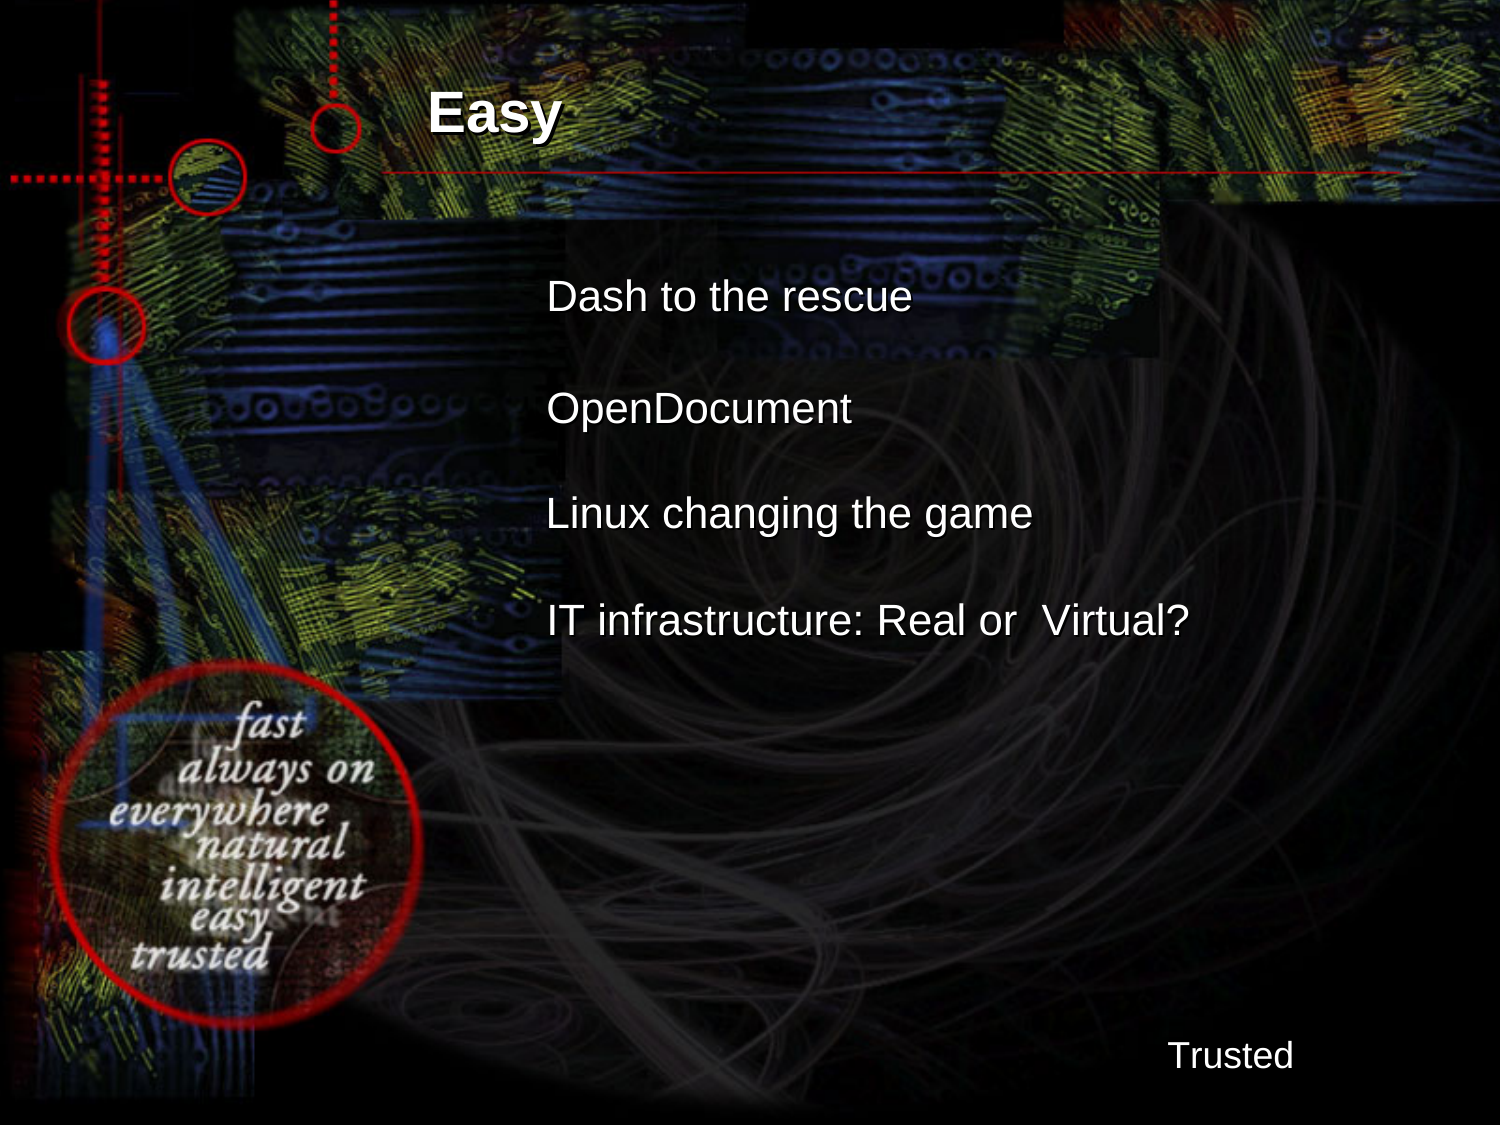

# Easy
Dash to the rescue
OpenDocument
Linux changing the game
IT infrastructure: Real or Virtual?
Trusted